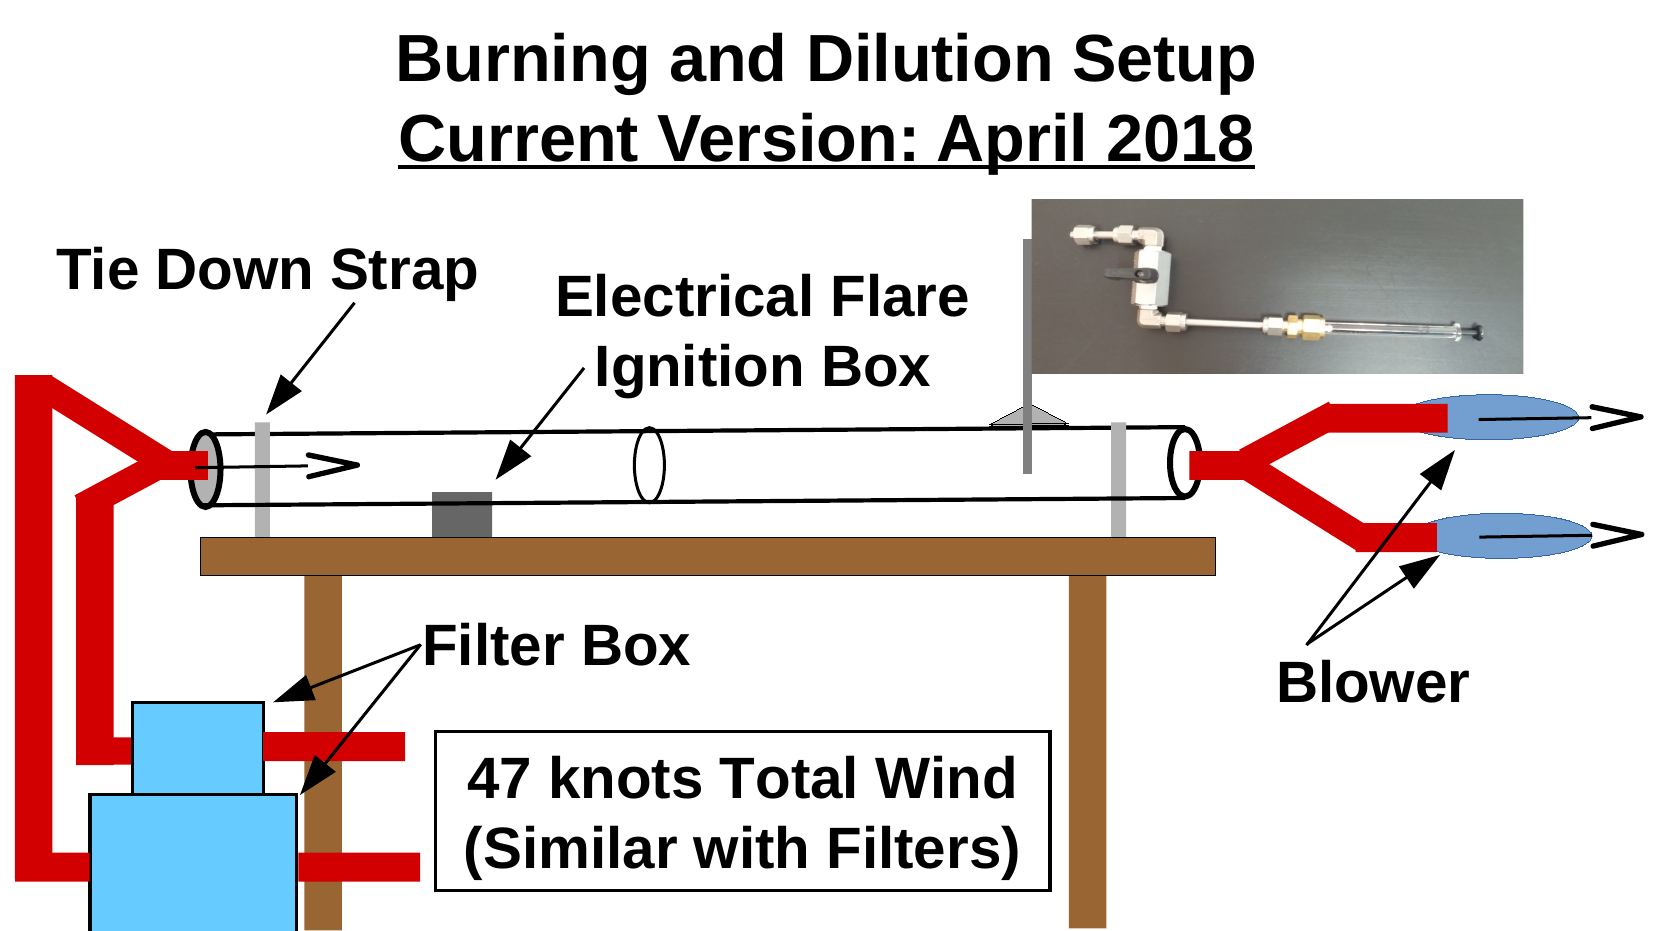

Burning and Dilution Setup
Current Version: April 2018
Tie Down Strap
Electrical Flare
Ignition Box
Filter Box
Blower
47 knots Total Wind
(Similar with Filters)